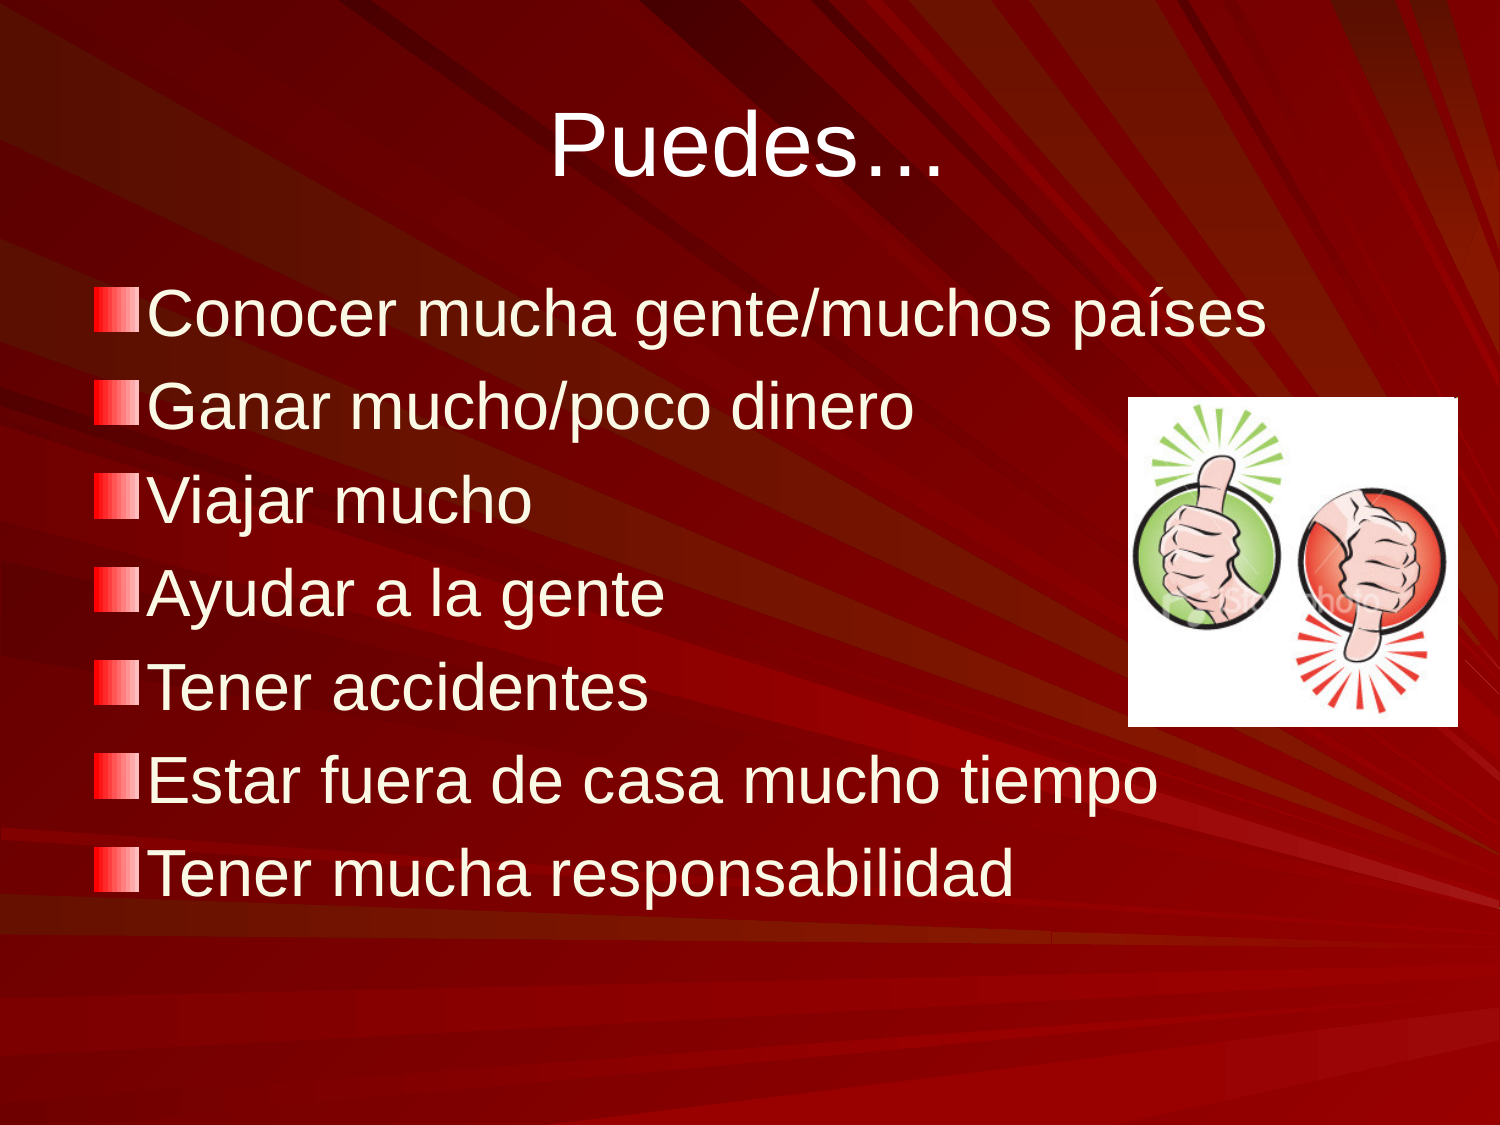

# Puedes…
Conocer mucha gente/muchos países
Ganar mucho/poco dinero
Viajar mucho
Ayudar a la gente
Tener accidentes
Estar fuera de casa mucho tiempo
Tener mucha responsabilidad